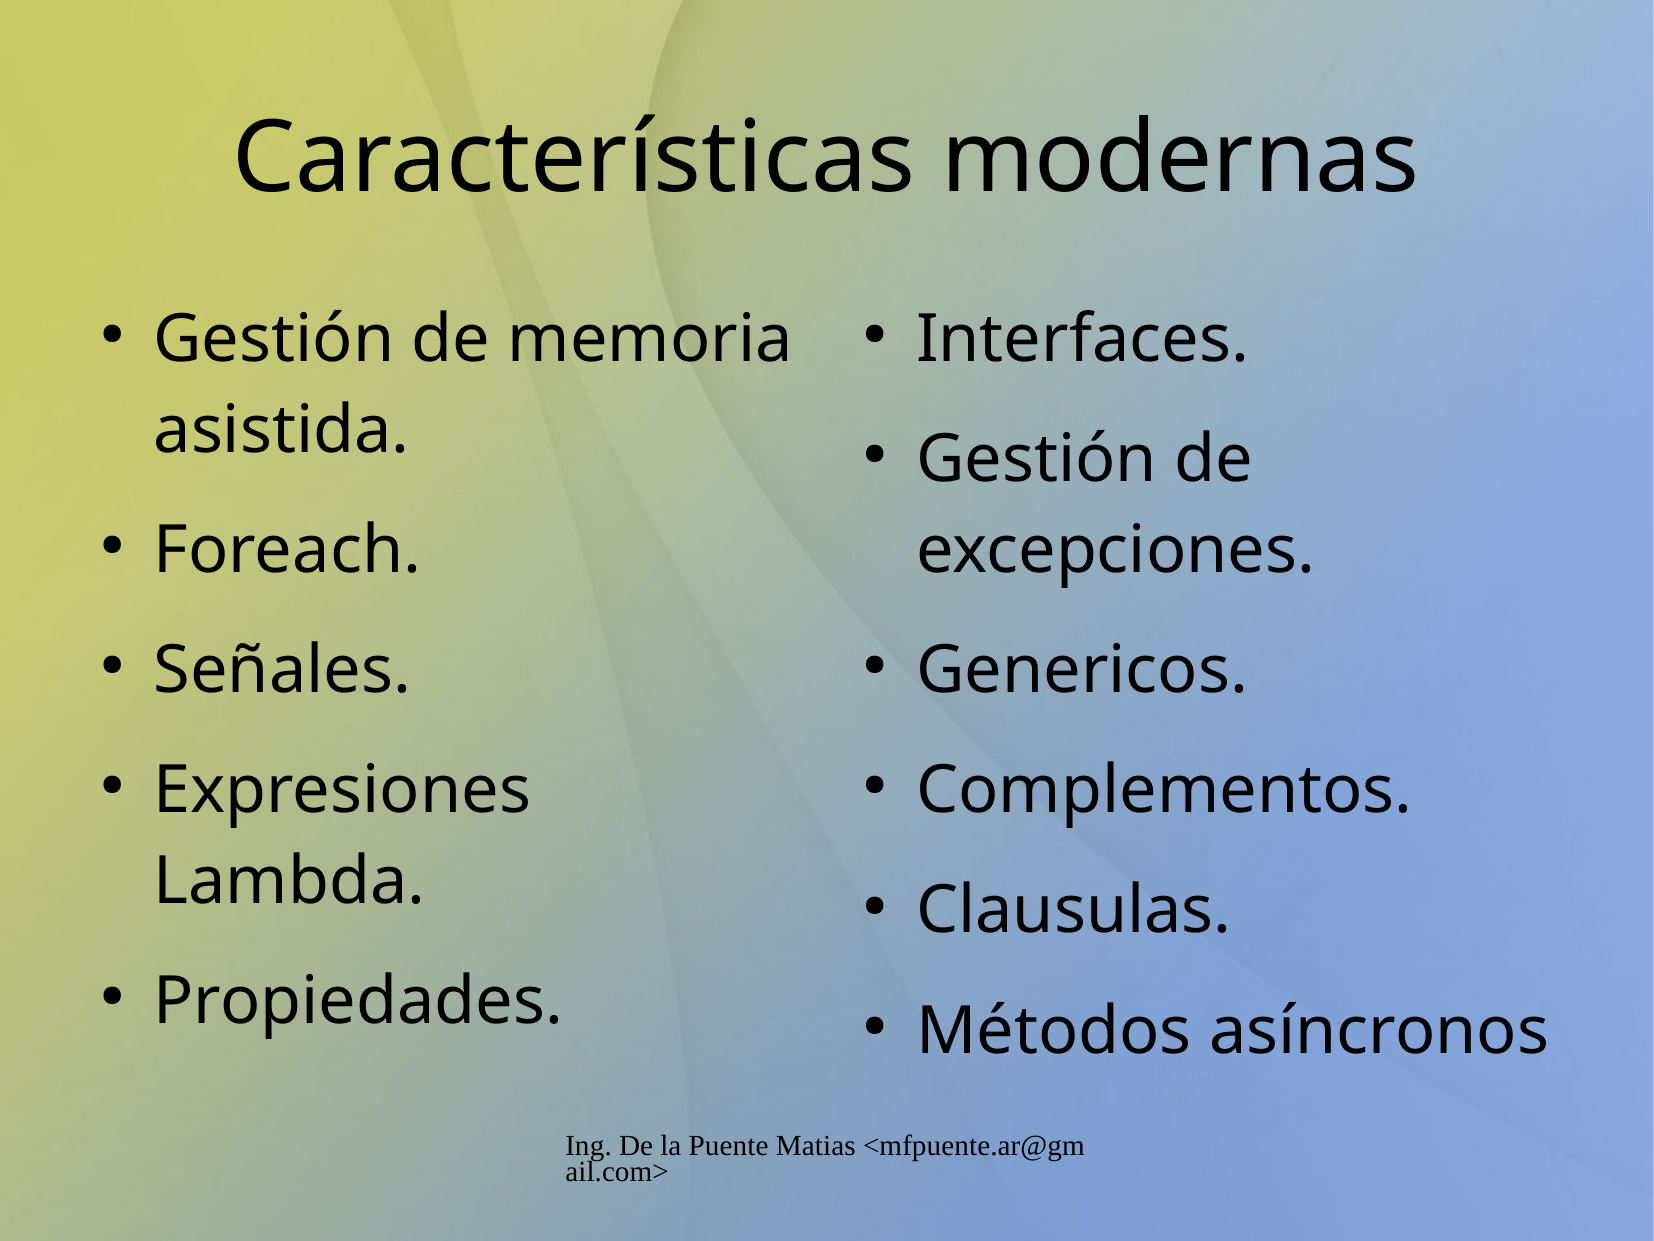

# Características modernas
Gestión de memoria asistida.
Foreach.
Señales.
Expresiones Lambda.
Propiedades.
Interfaces.
Gestión de excepciones.
Genericos.
Complementos.
Clausulas.
Métodos asíncronos
Ing. De la Puente Matias <mfpuente.ar@gmail.com>